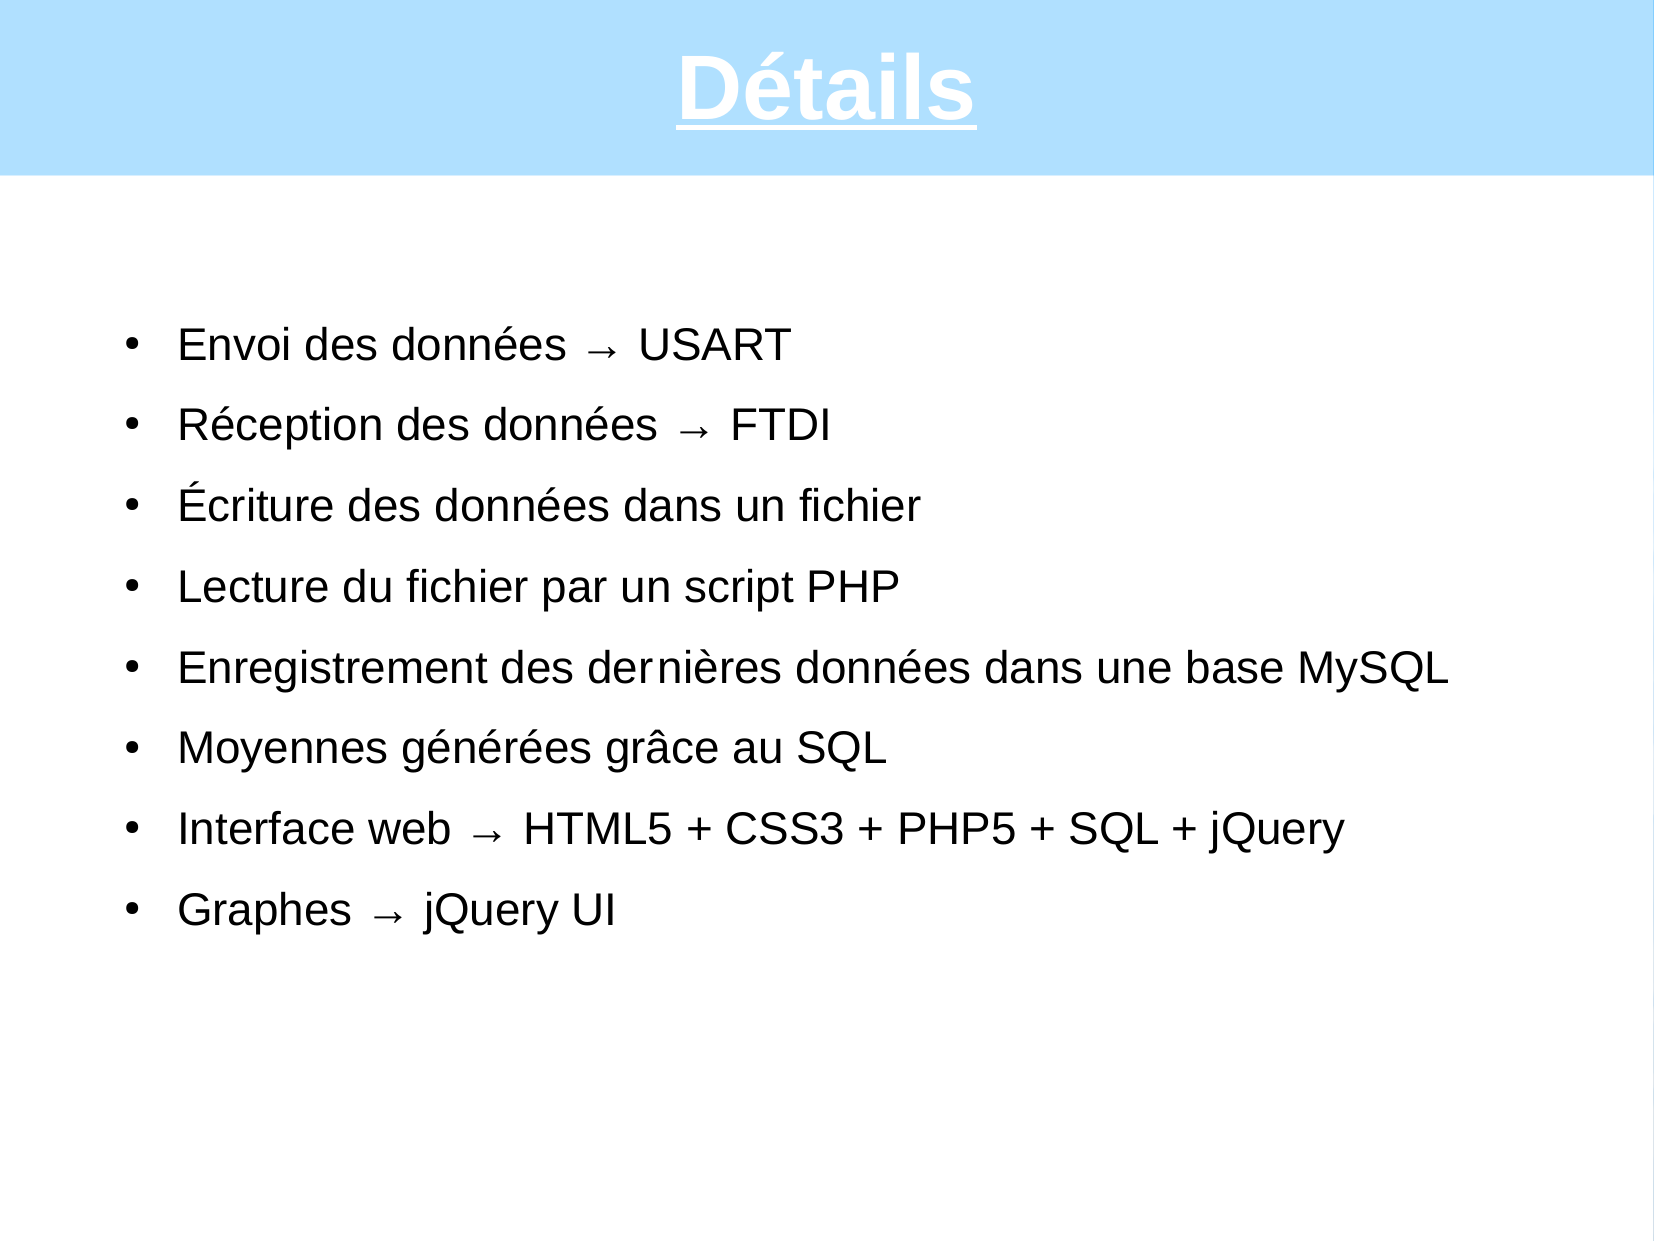

Détails
# Envoi des données → USART
Réception des données → FTDI
Écriture des données dans un fichier
Lecture du fichier par un script PHP
Enregistrement des dernières données dans une base MySQL
Moyennes générées grâce au SQL
Interface web → HTML5 + CSS3 + PHP5 + SQL + jQuery
Graphes → jQuery UI
Caractéristiques techniques
.Gamme de pression :
0 à 2 Bar (200 kPa)
.Sensibilité :
0,2 mV / kPa
.Tension d'alimentation :
10 V / 6 mA typique